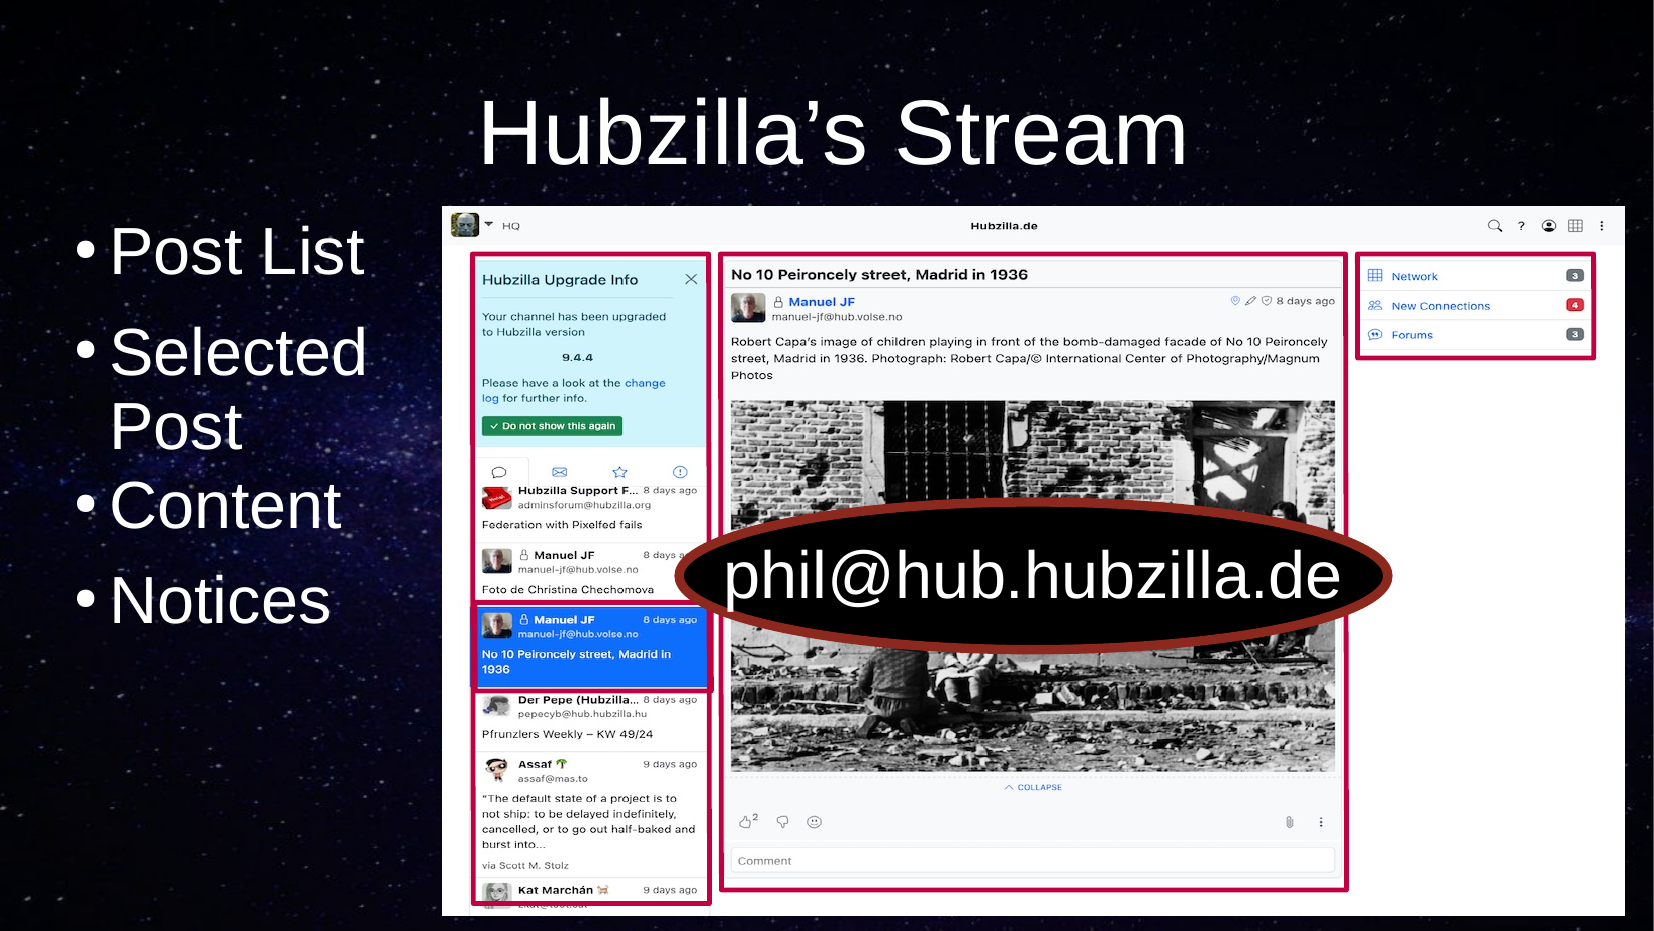

# Hubzilla’s Stream
Post List
Selected Post
Content
phil@hub.hubzilla.de
Notices